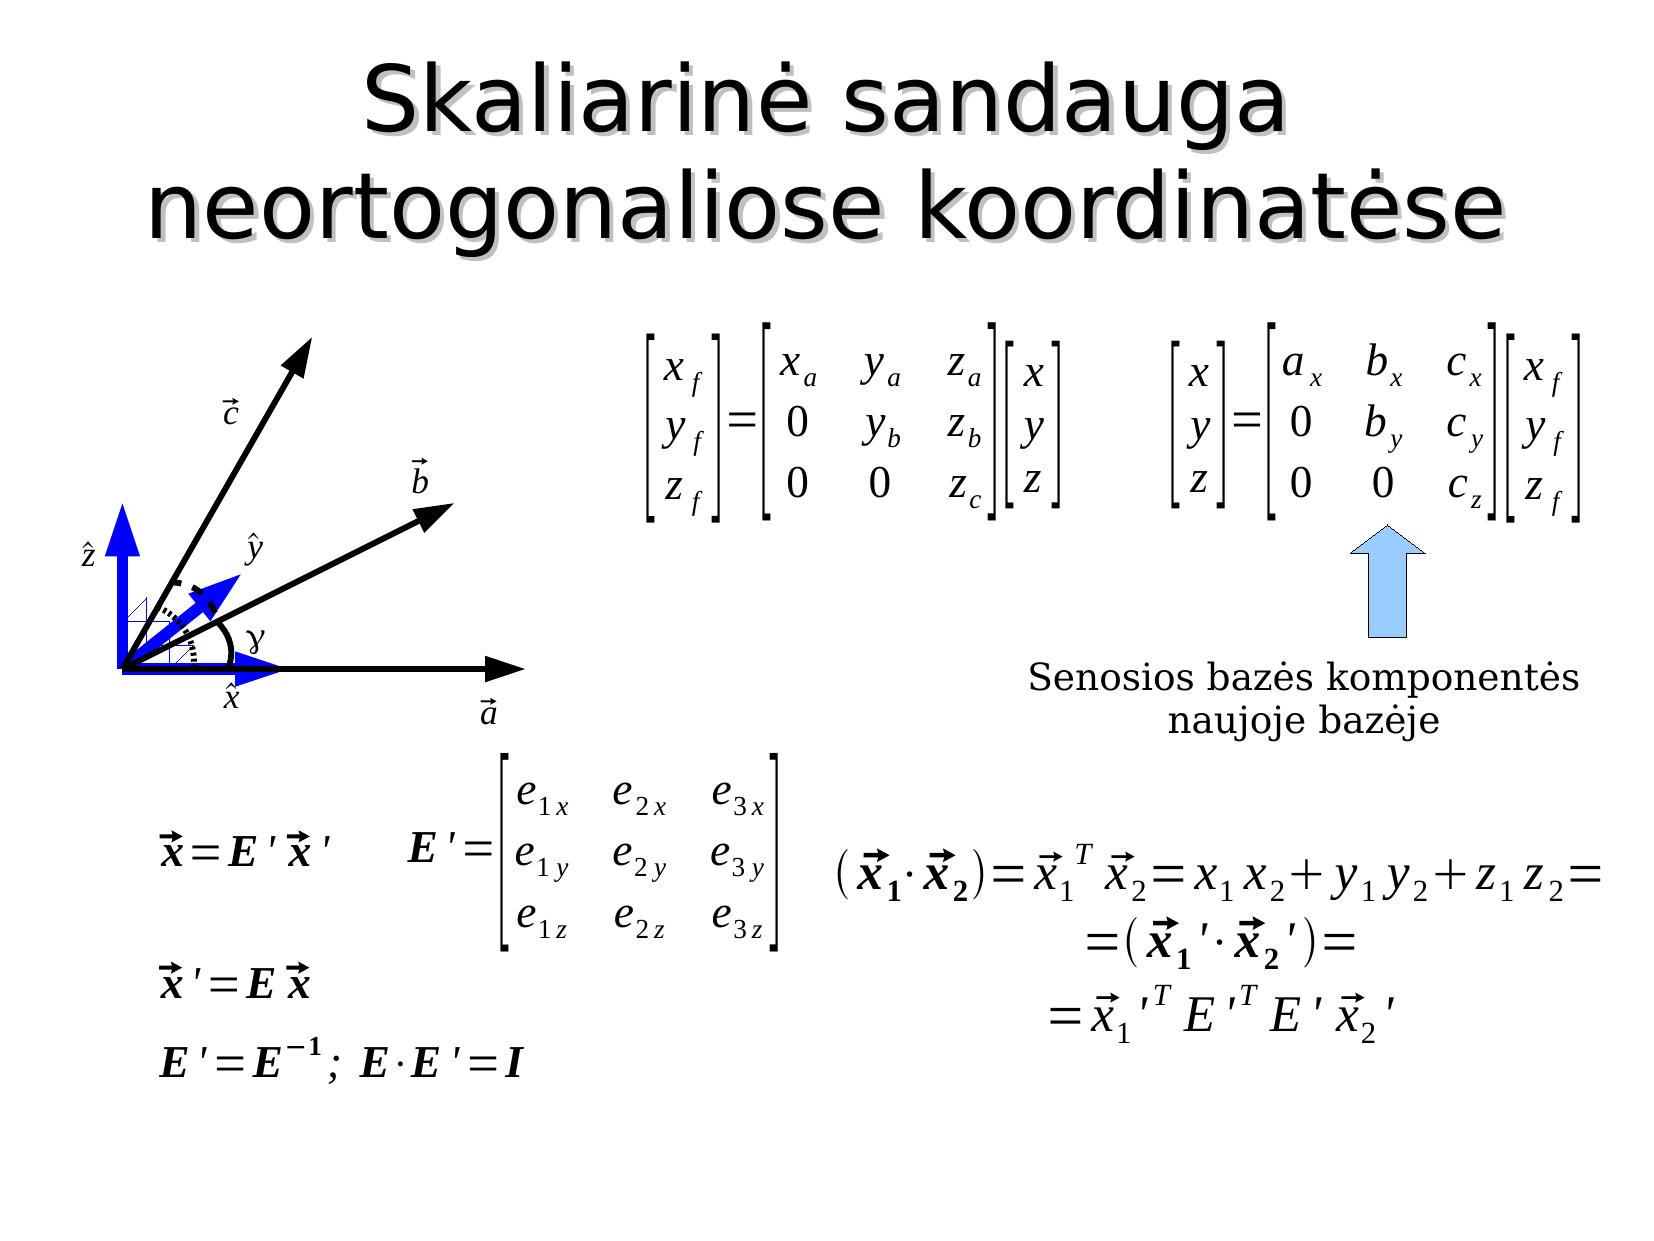

# Skaliarinė sandauga neortogonaliose koordinatėse
Senosios bazės komponentės naujoje bazėje